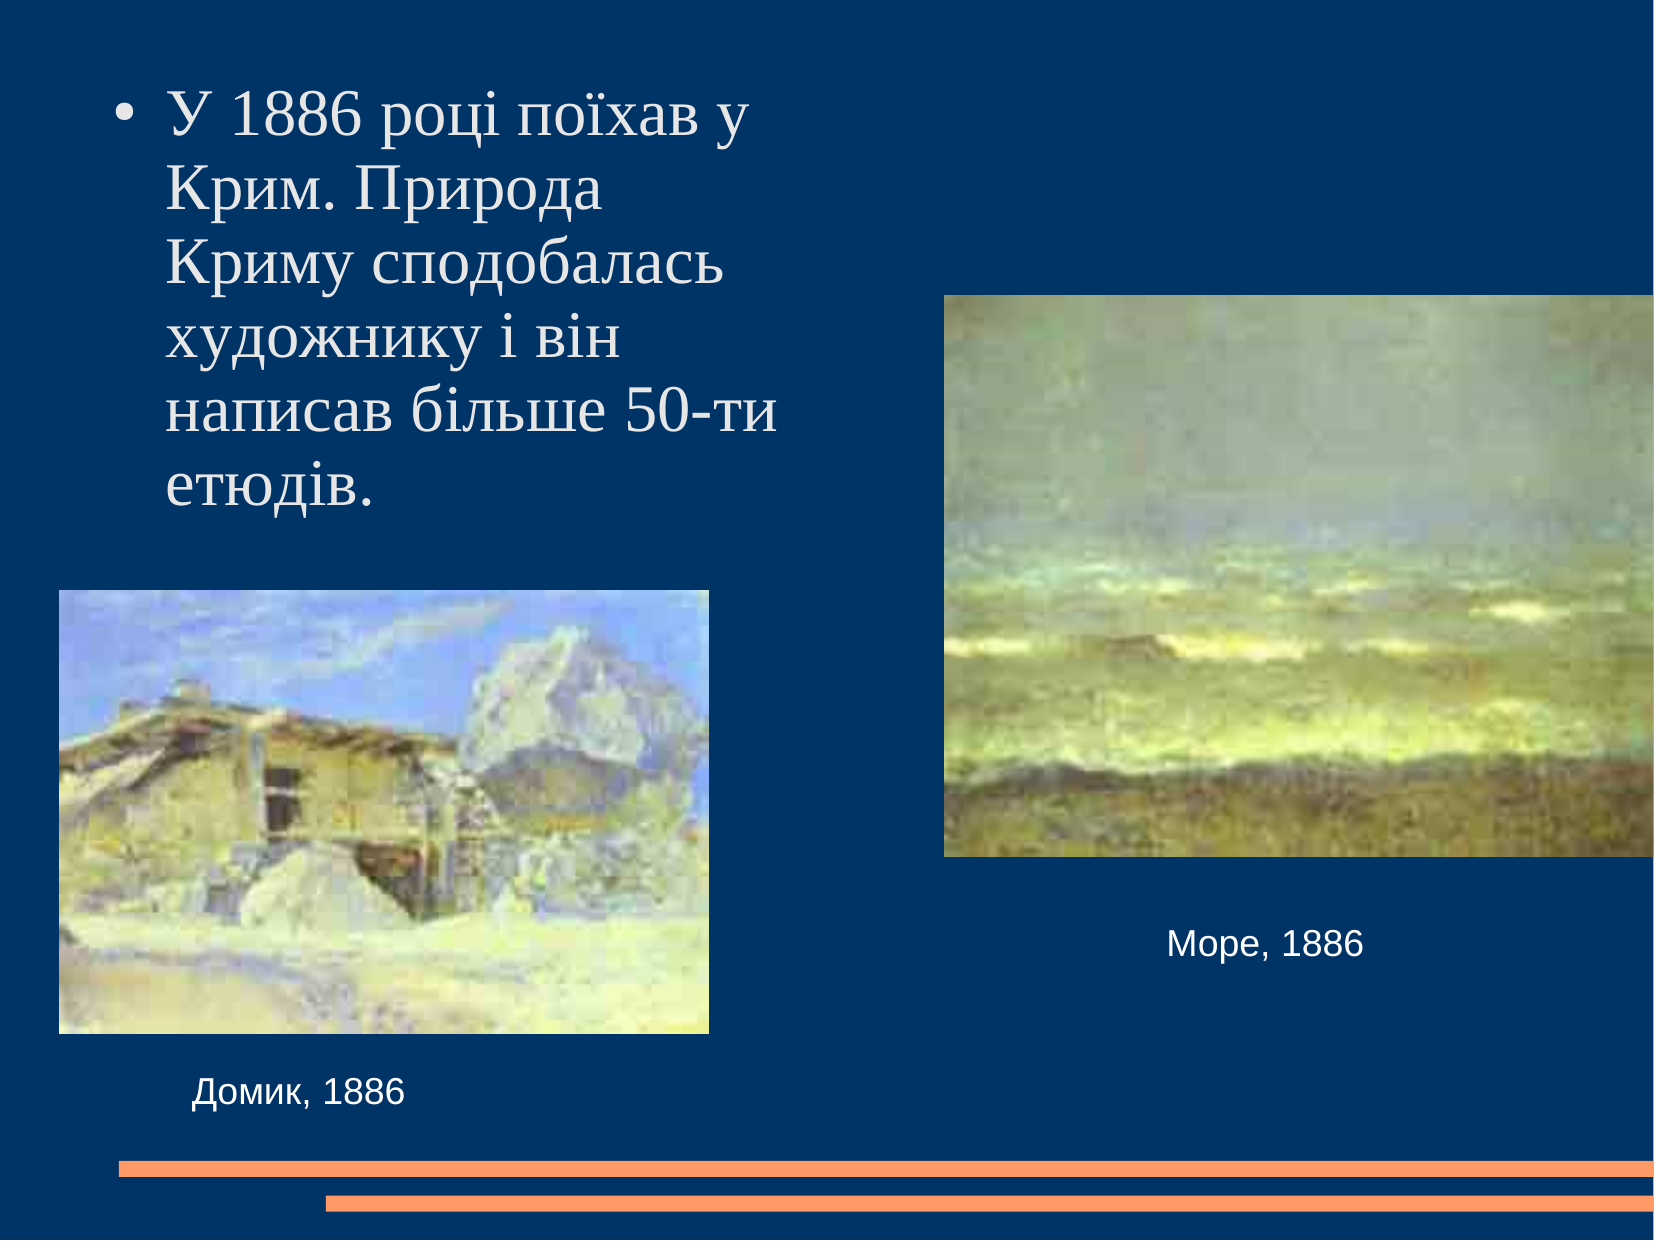

# У 1886 році поїхав у Крим. Природа Криму сподобалась художнику і він написав більше 50-ти етюдів.
Море, 1886
Домик, 1886